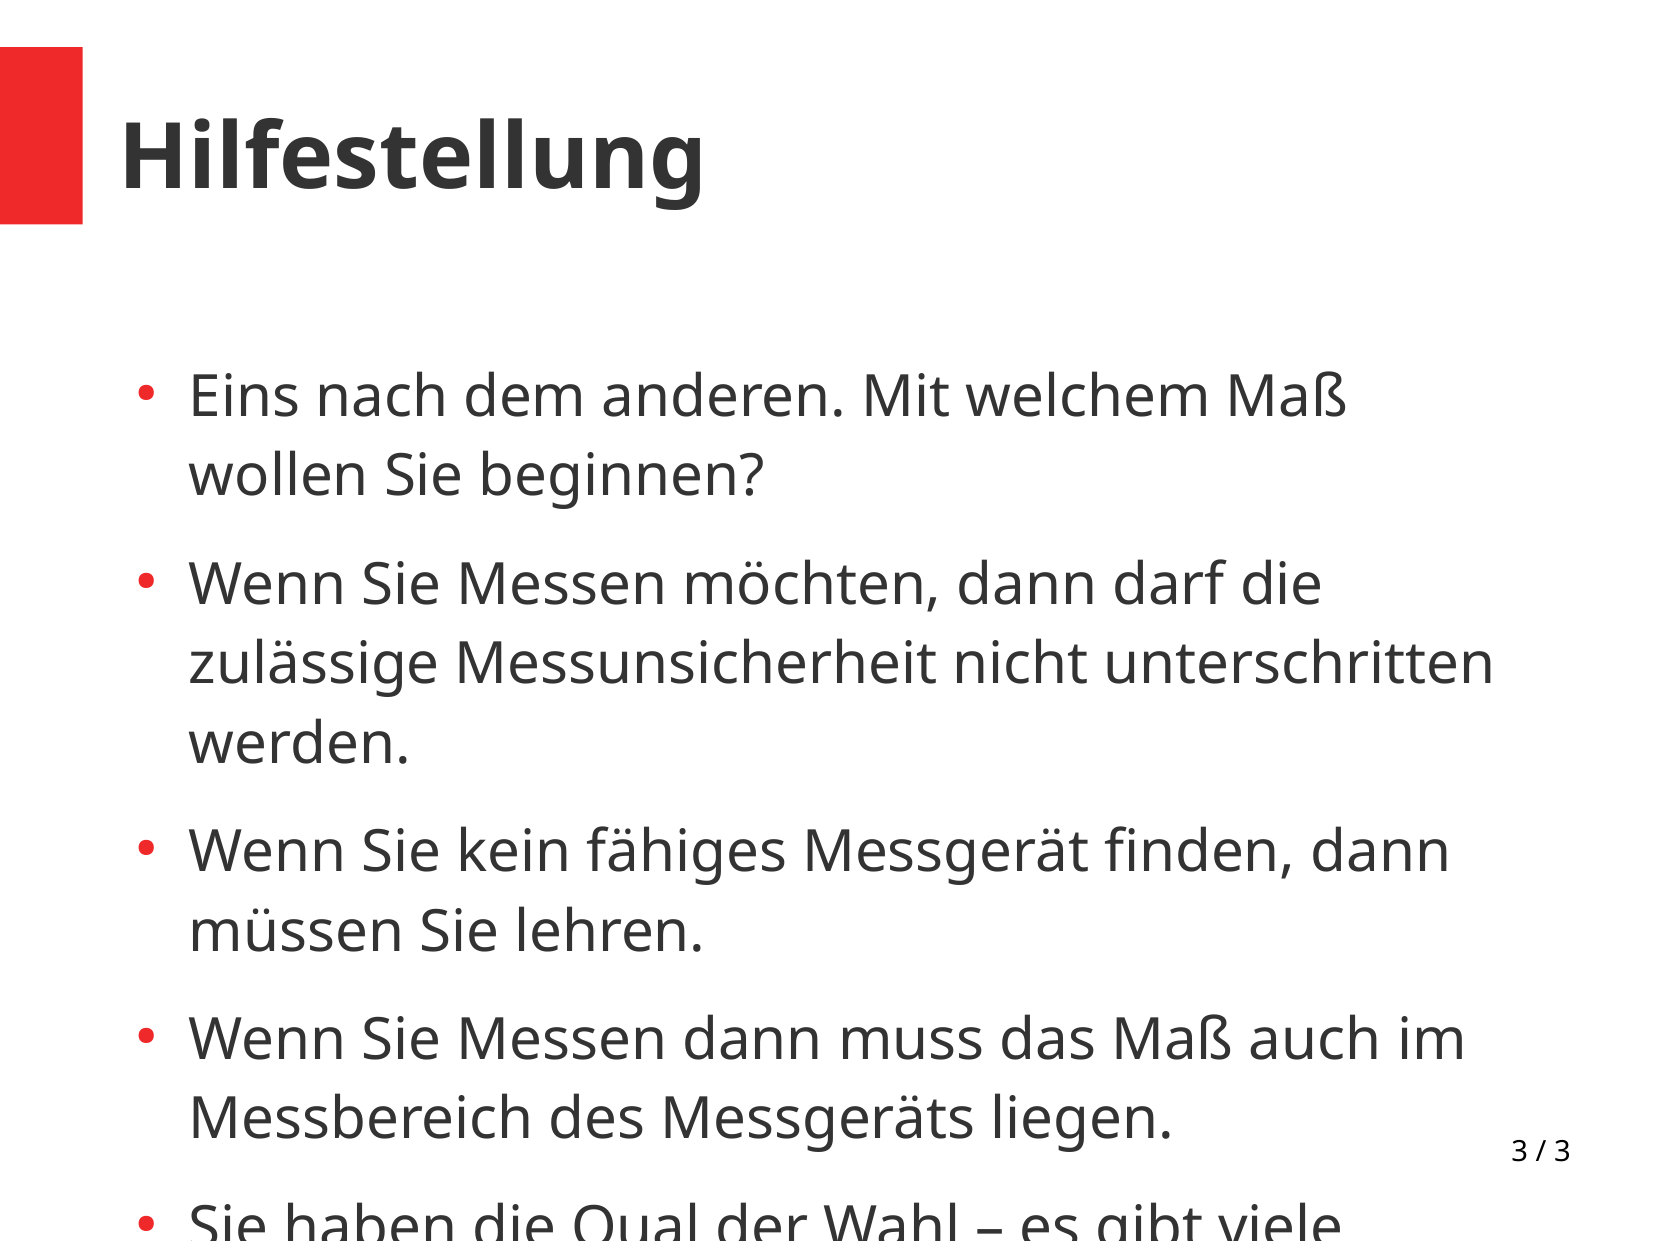

# Hilfestellung
Eins nach dem anderen. Mit welchem Maß wollen Sie beginnen?
Wenn Sie Messen möchten, dann darf die zulässige Messunsicherheit nicht unterschritten werden.
Wenn Sie kein fähiges Messgerät finden, dann müssen Sie lehren.
Wenn Sie Messen dann muss das Maß auch im Messbereich des Messgeräts liegen.
Sie haben die Qual der Wahl – es gibt viele richtige Lösungen.
3